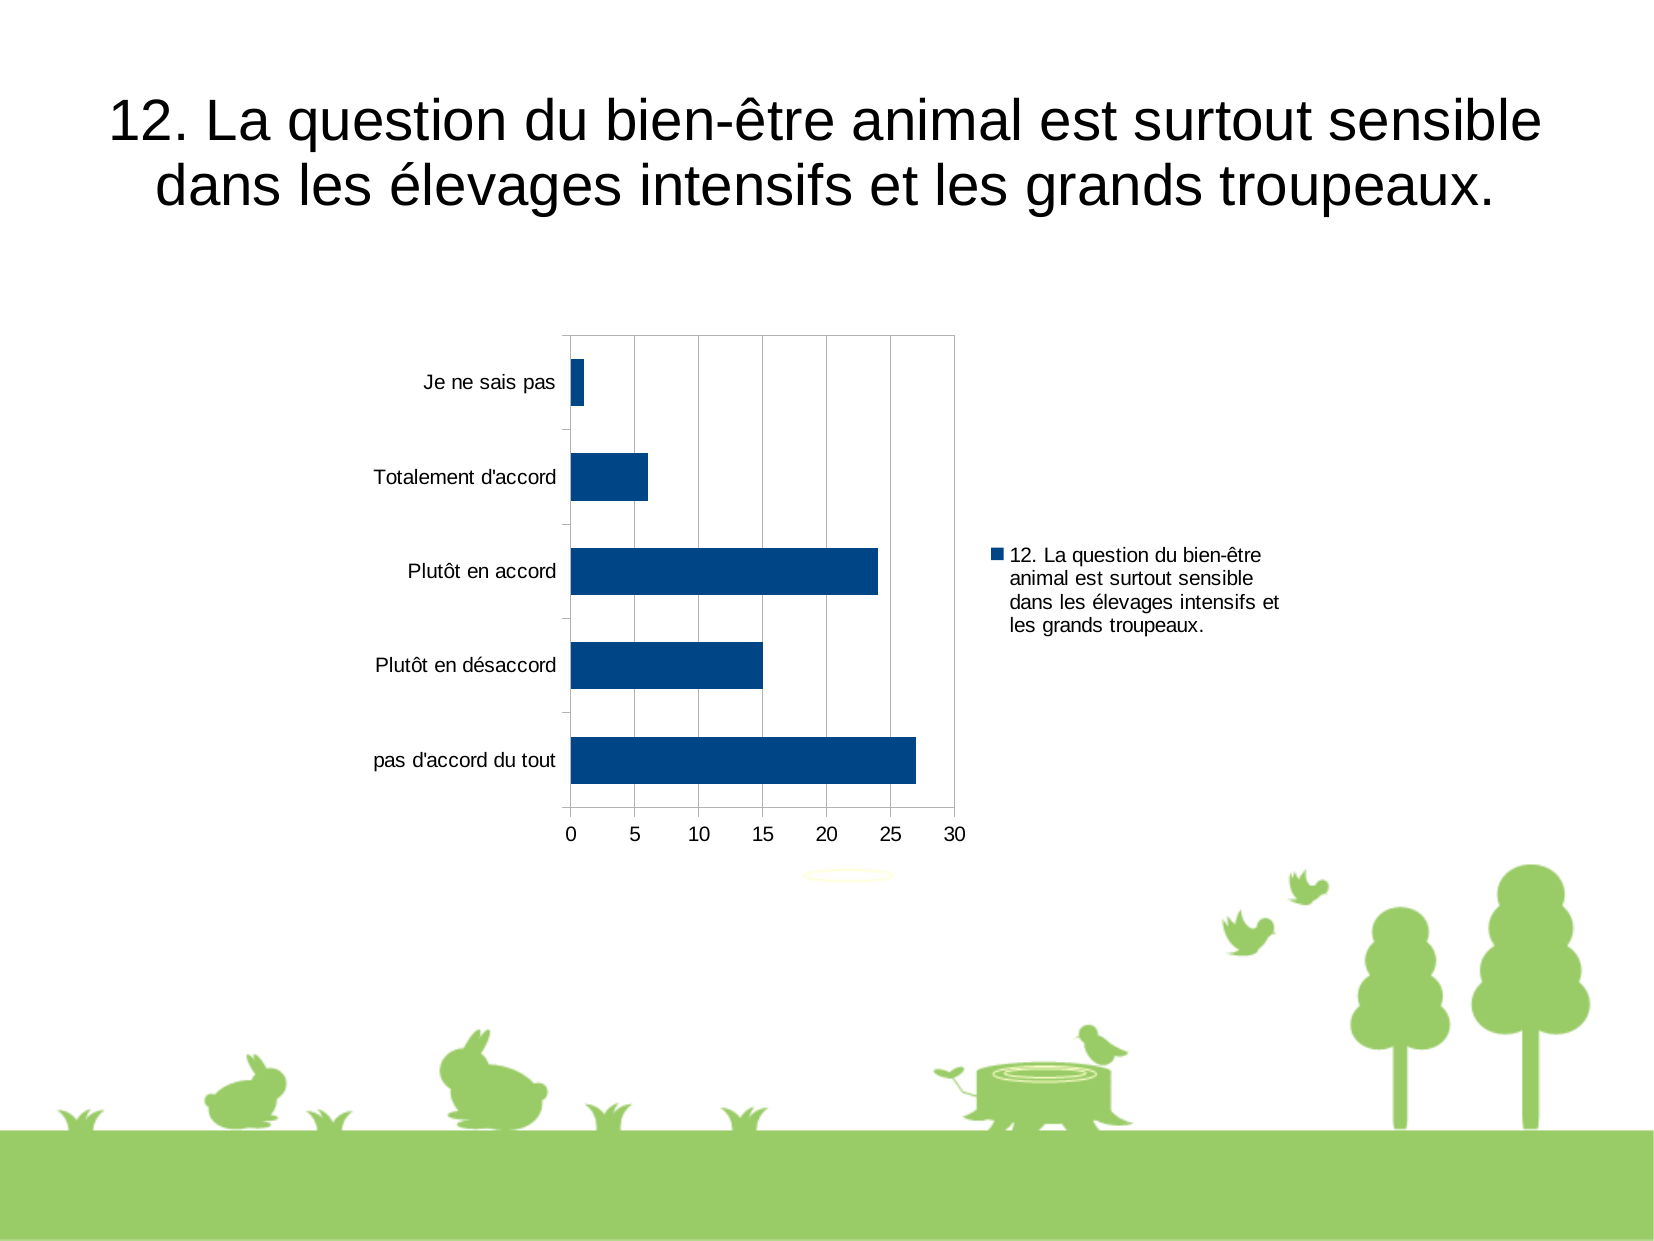

# 12. La question du bien-être animal est surtout sensible dans les élevages intensifs et les grands troupeaux.
### Chart
| Category | 12. La question du bien-être animal est surtout sensible dans les élevages intensifs et les grands troupeaux. |
|---|---|
| pas d'accord du tout | 27.0 |
| Plutôt en désaccord | 15.0 |
| Plutôt en accord | 24.0 |
| Totalement d'accord | 6.0 |
| Je ne sais pas | 1.0 |